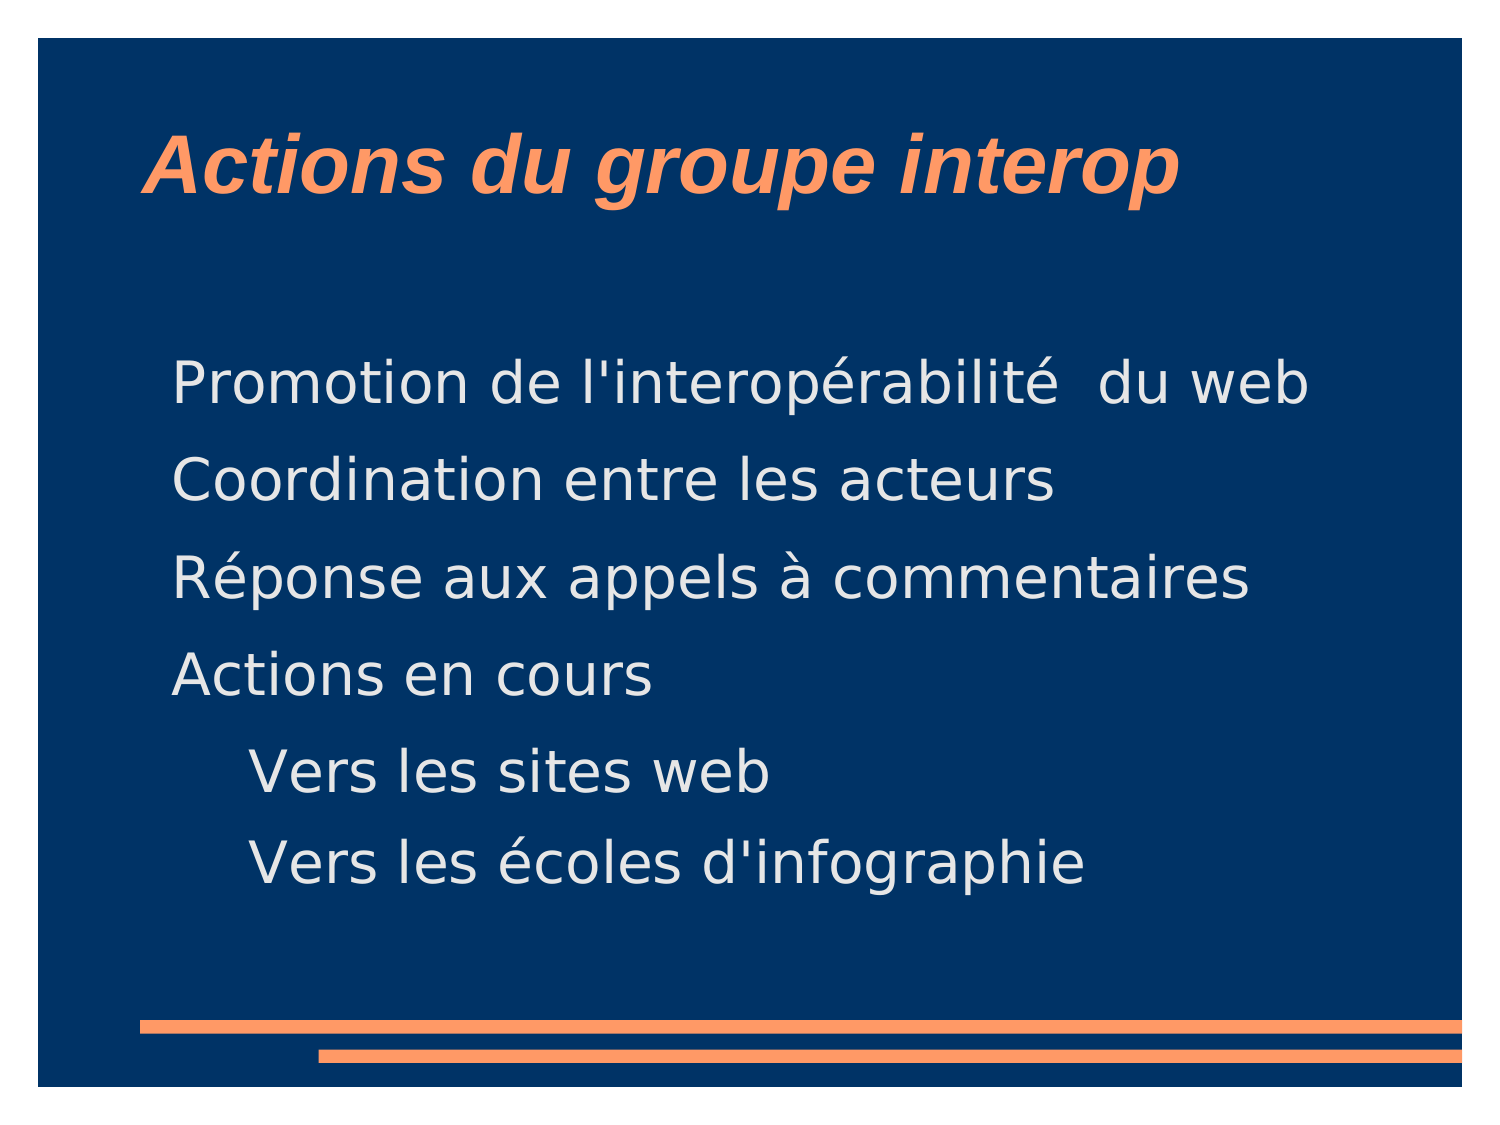

# Actions du groupe interop
Promotion de l'interopérabilité du web
Coordination entre les acteurs
Réponse aux appels à commentaires
Actions en cours
Vers les sites web
Vers les écoles d'infographie